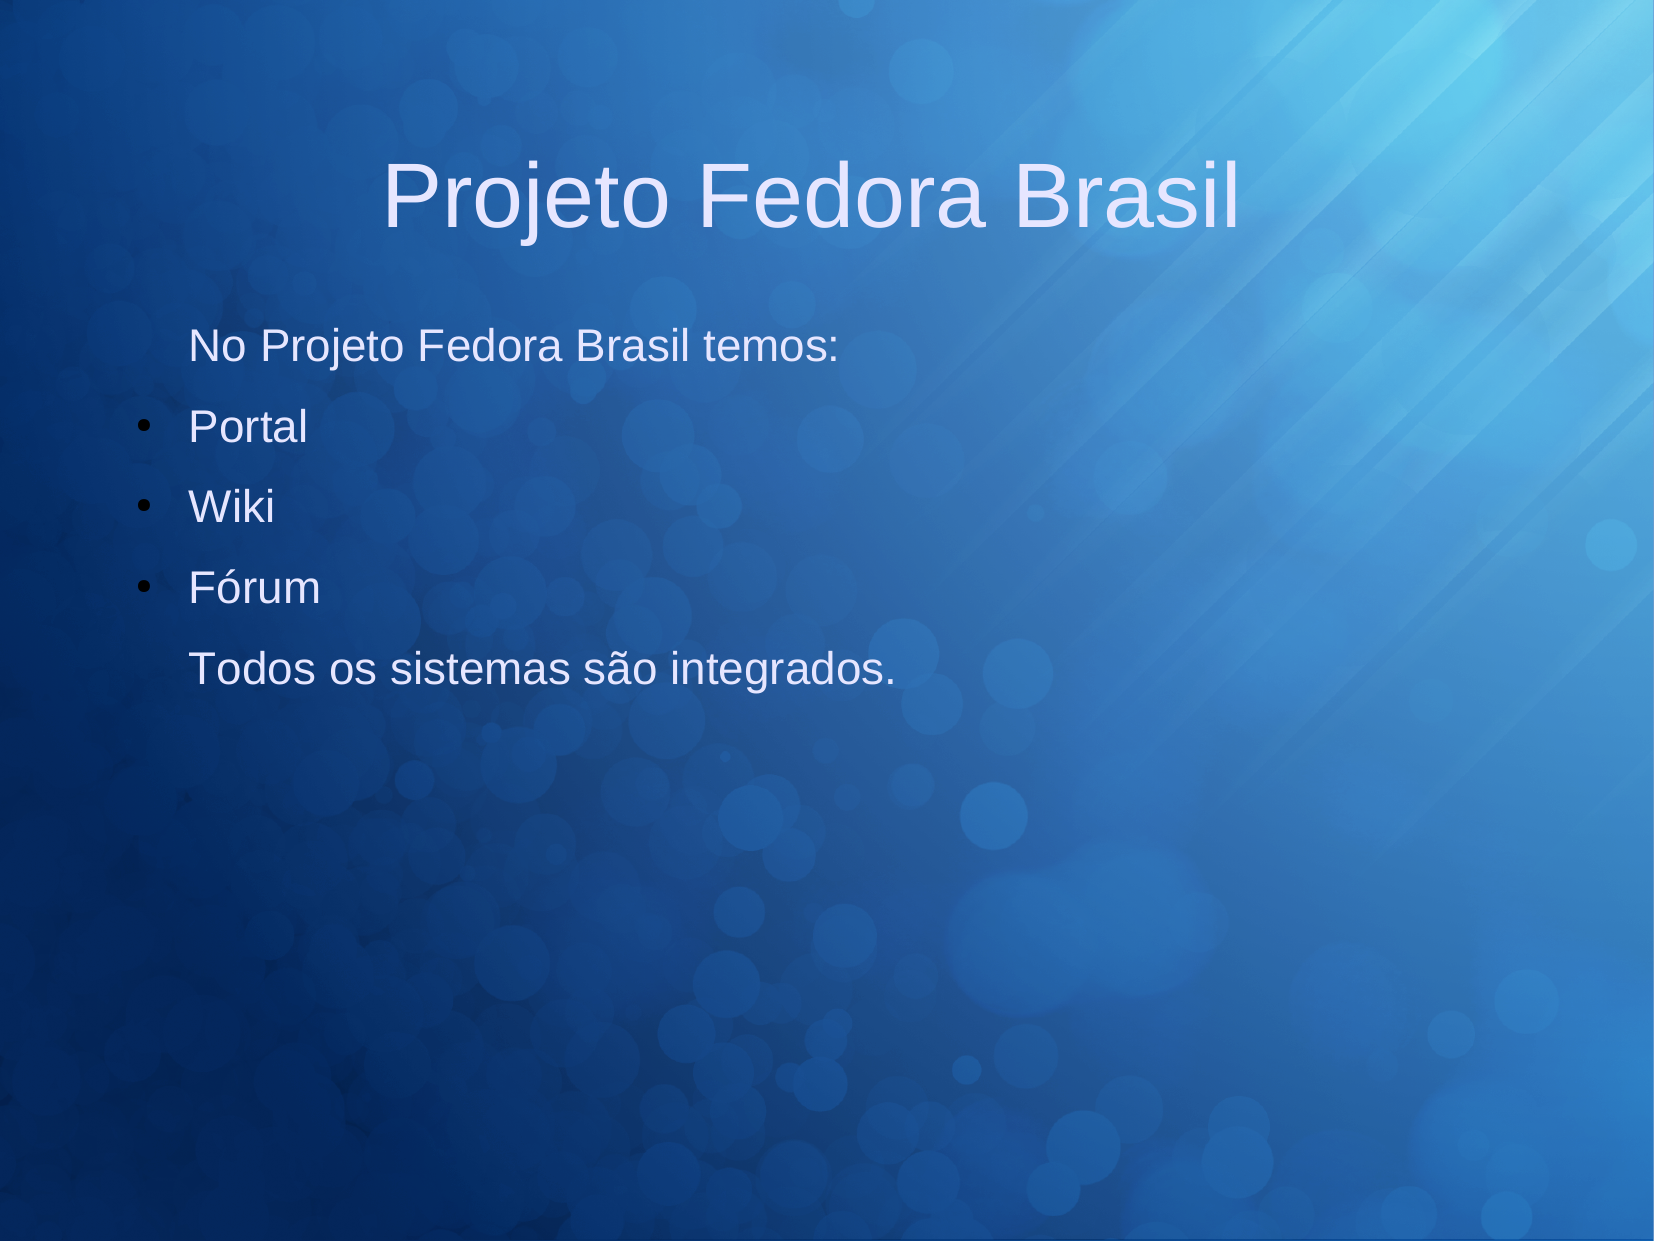

# Projeto Fedora Brasil
No Projeto Fedora Brasil temos:
Portal
Wiki
Fórum
Todos os sistemas são integrados.